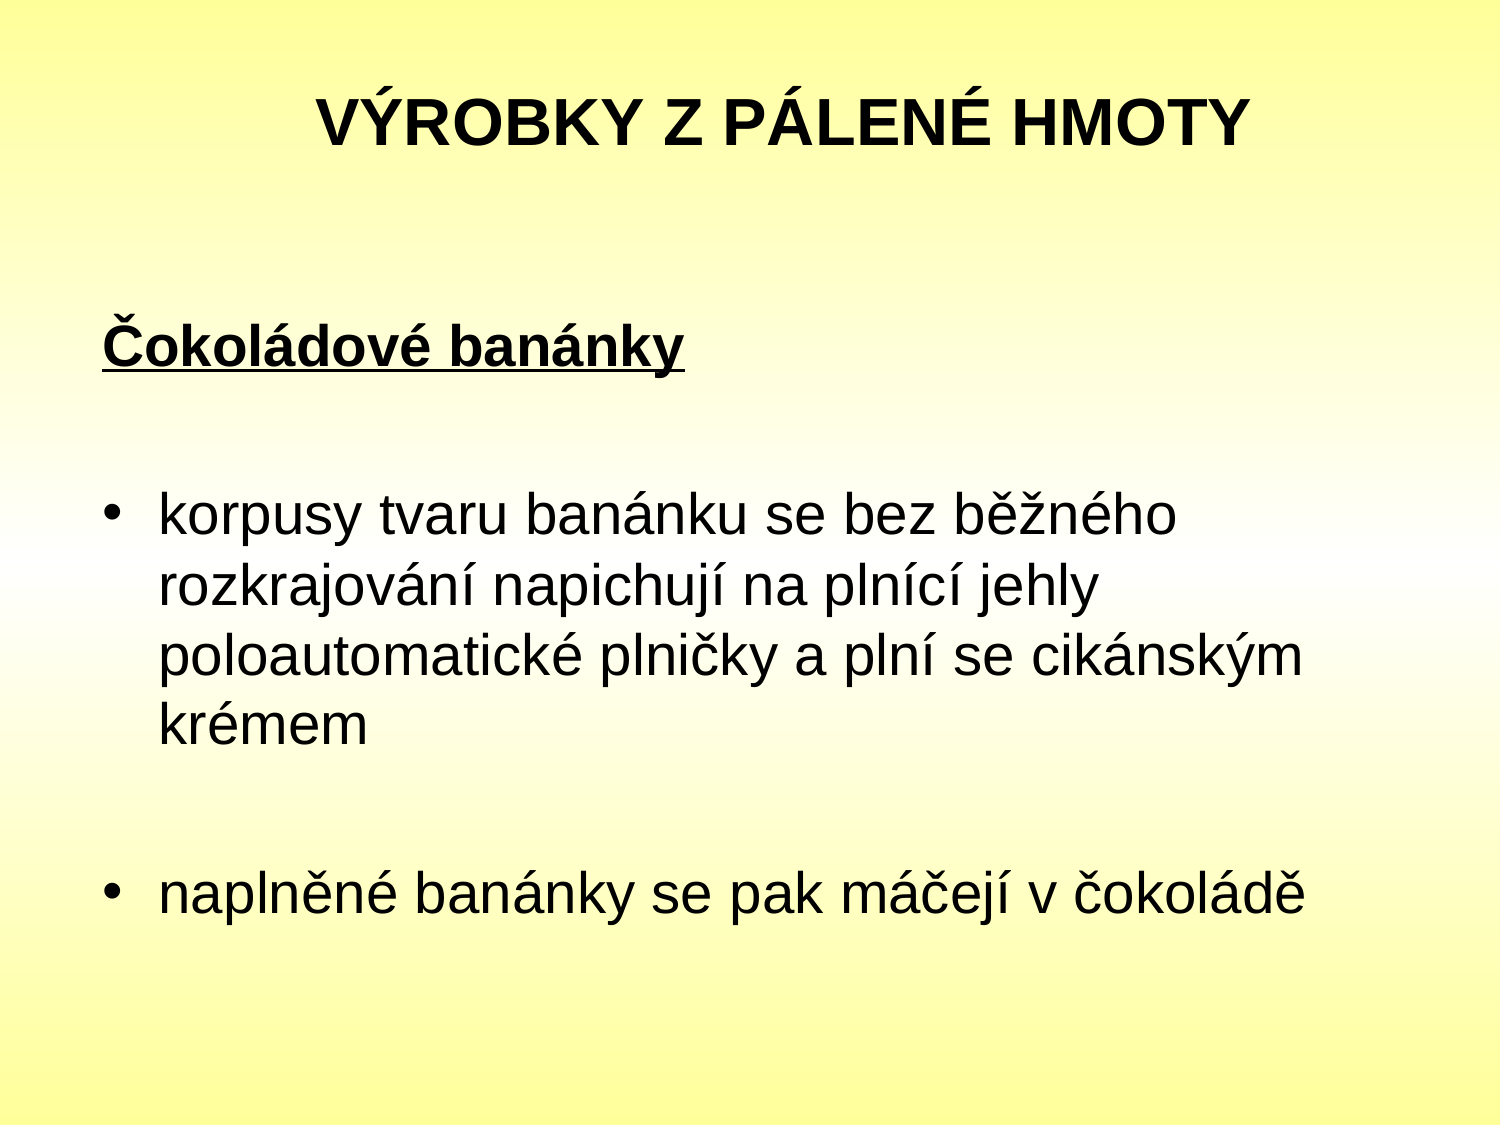

# VÝROBKY Z PÁLENÉ HMOTY
Čokoládové banánky
korpusy tvaru banánku se bez běžného rozkrajování napichují na plnící jehly poloautomatické plničky a plní se cikánským krémem
naplněné banánky se pak máčejí v čokoládě